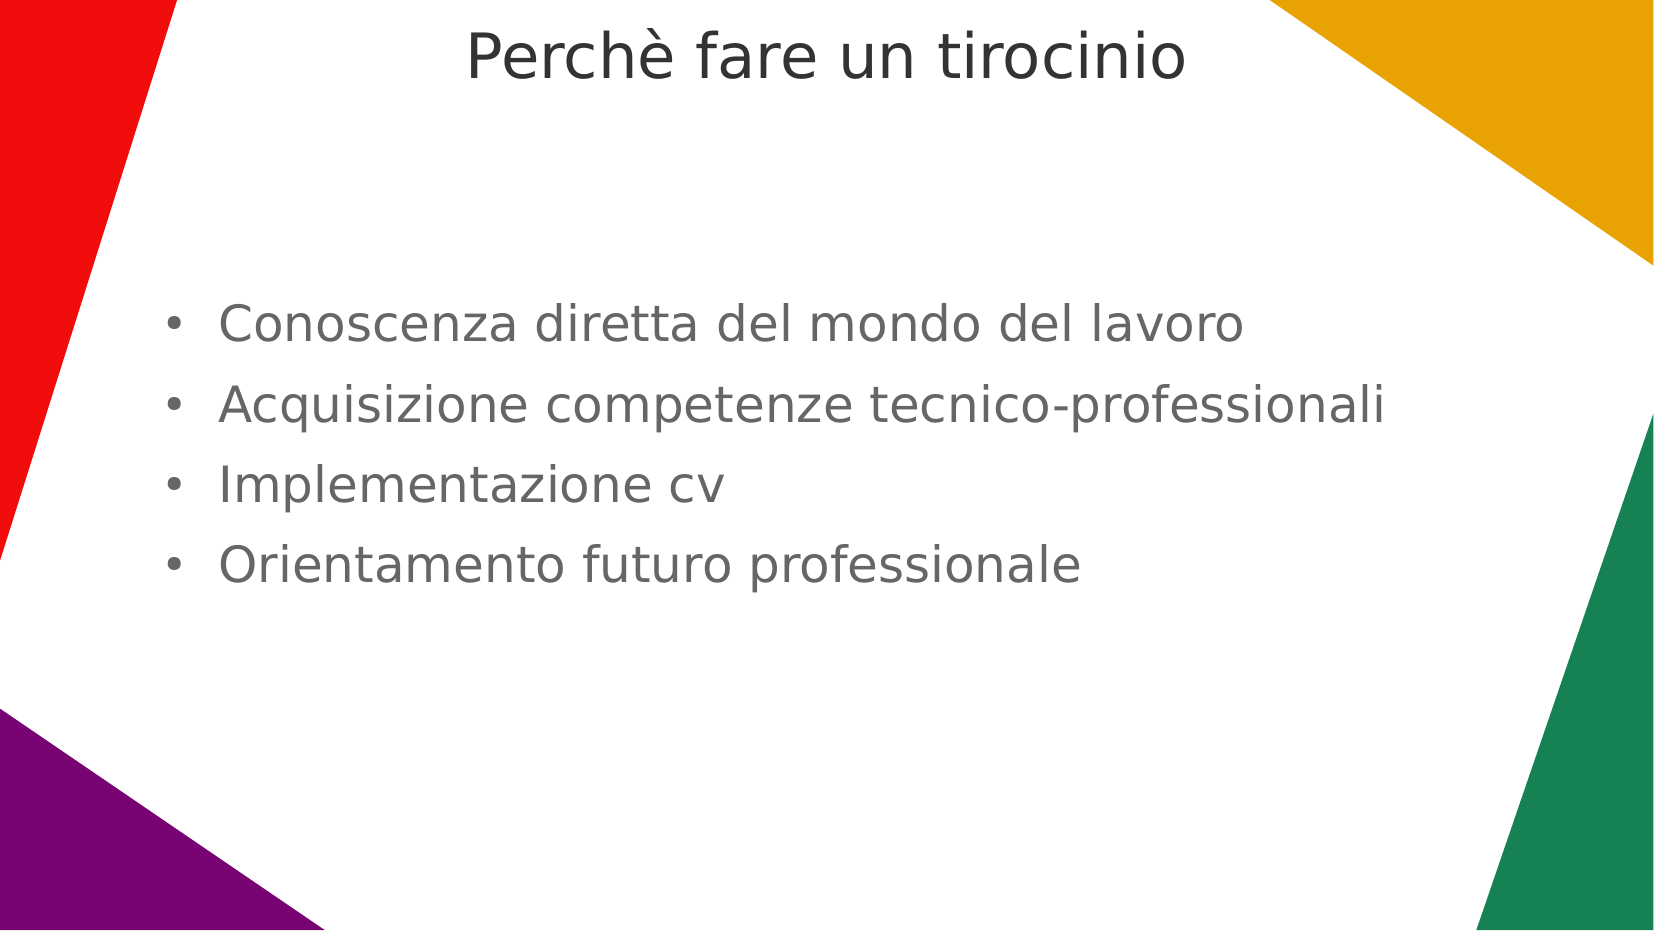

# Perchè fare un tirocinio
Conoscenza diretta del mondo del lavoro
Acquisizione competenze tecnico-professionali
Implementazione cv
Orientamento futuro professionale